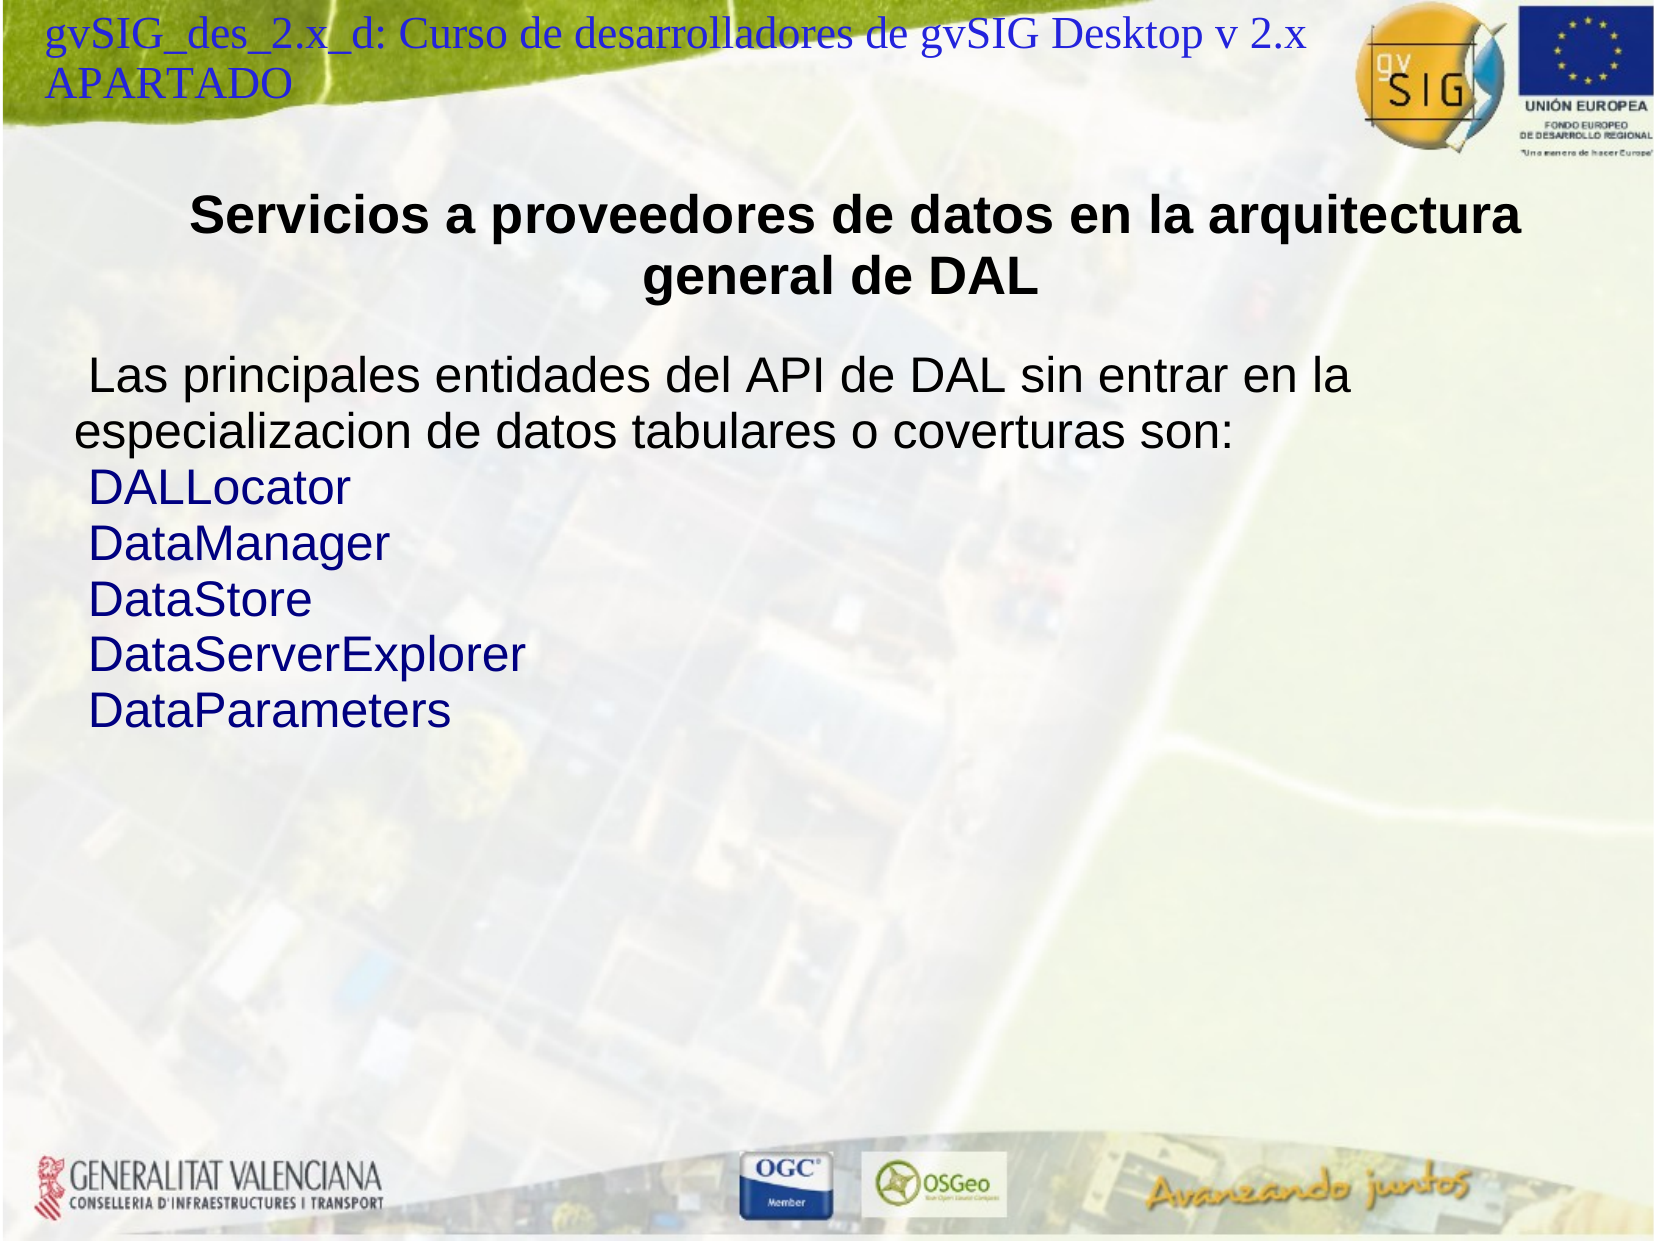

Servicios a proveedores de datos en la arquitectura general de DAL
 Las principales entidades del API de DAL sin entrar en la especializacion de datos tabulares o coverturas son:
 DALLocator
 DataManager
 DataStore
 DataServerExplorer
 DataParameters